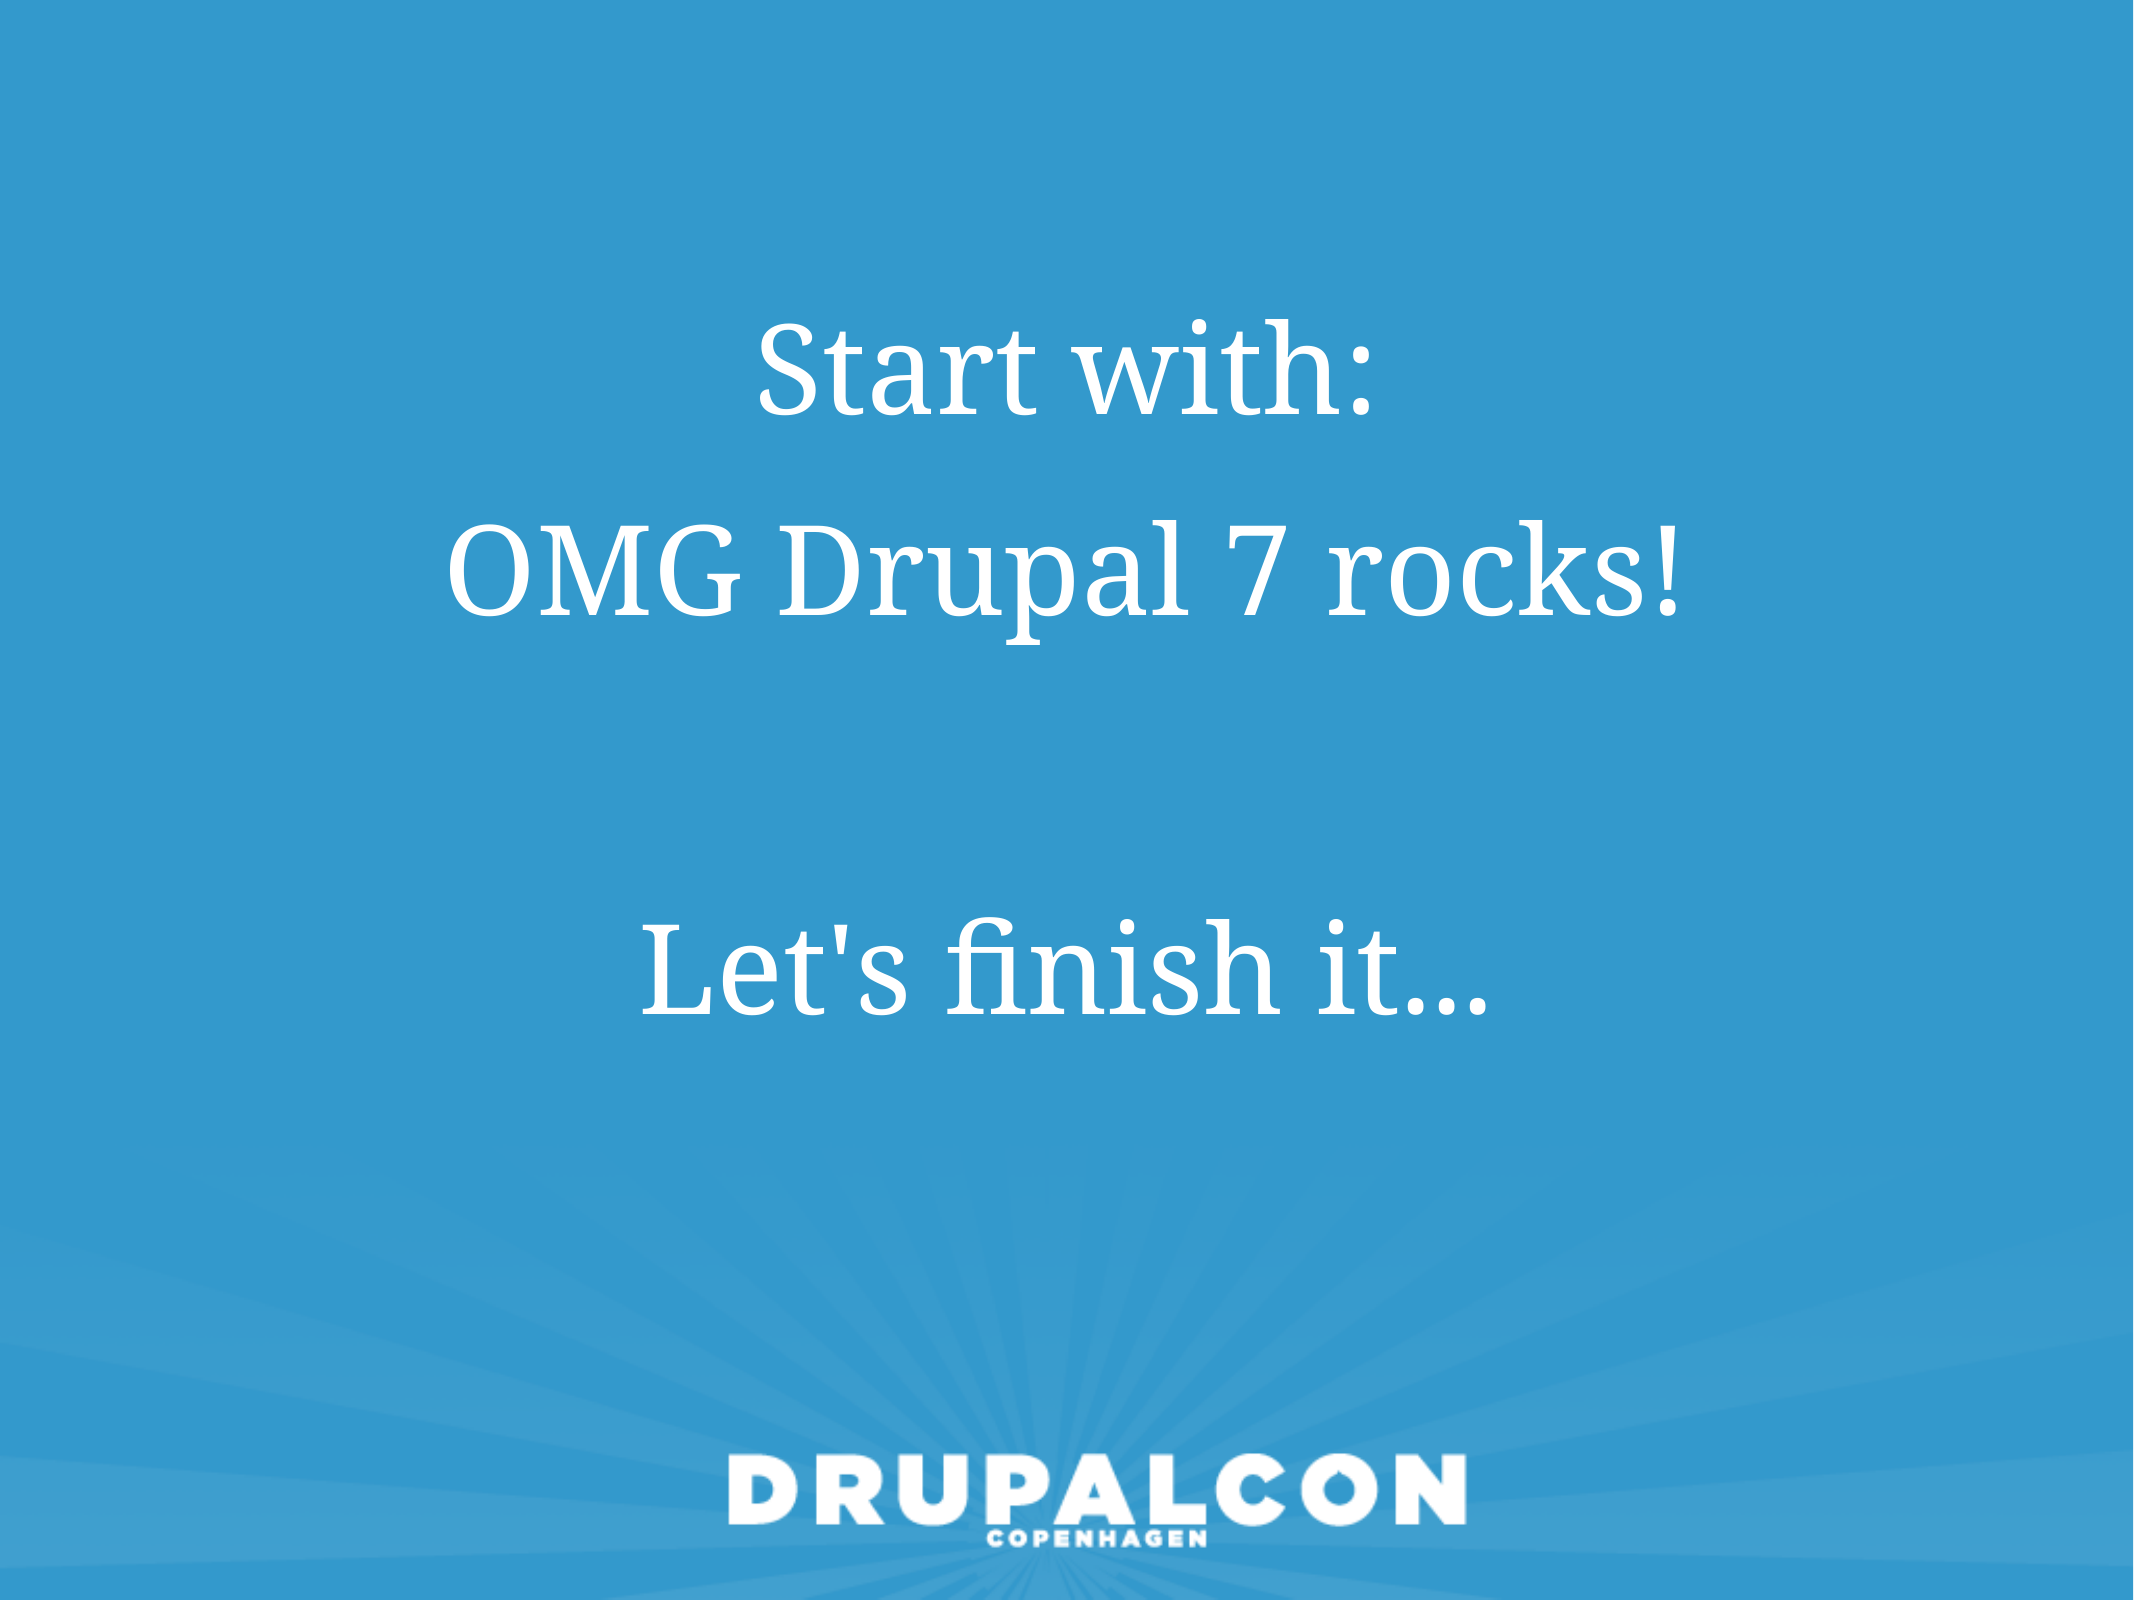

# Start with:
OMG Drupal 7 rocks!
Let's finish it...